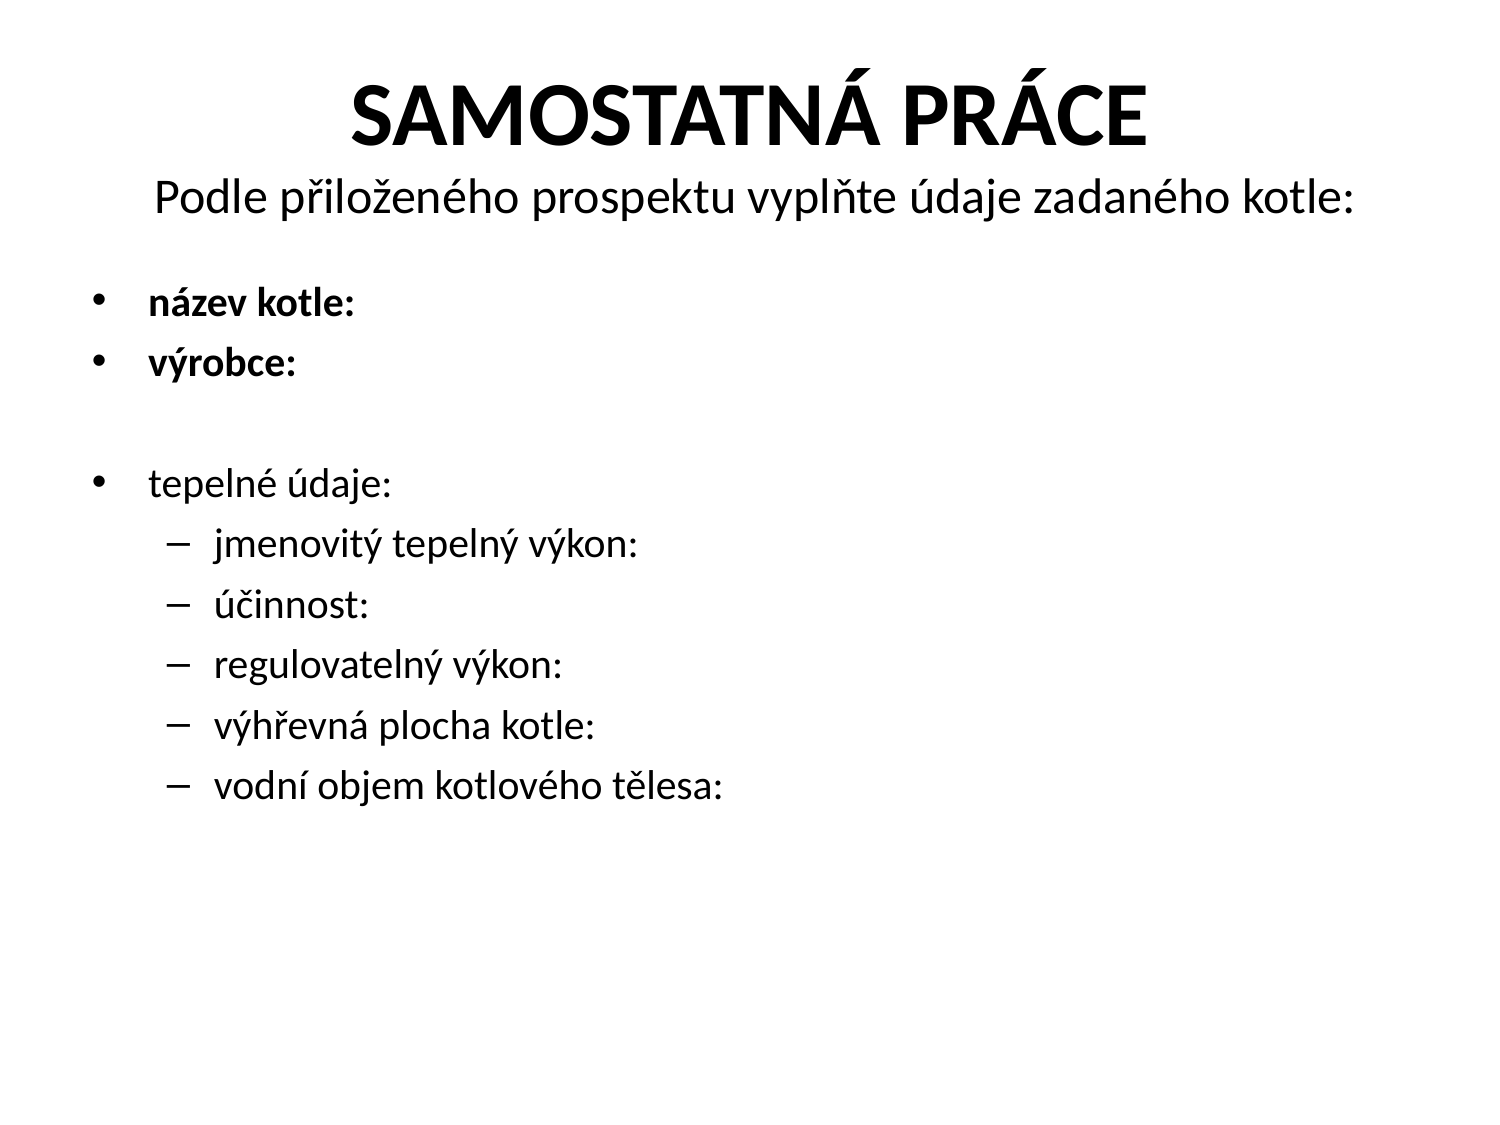

# SAMOSTATNÁ PRÁCE Podle přiloženého prospektu vyplňte údaje zadaného kotle:
název kotle:
výrobce:
tepelné údaje:
jmenovitý tepelný výkon:
účinnost:
regulovatelný výkon:
výhřevná plocha kotle:
vodní objem kotlového tělesa: